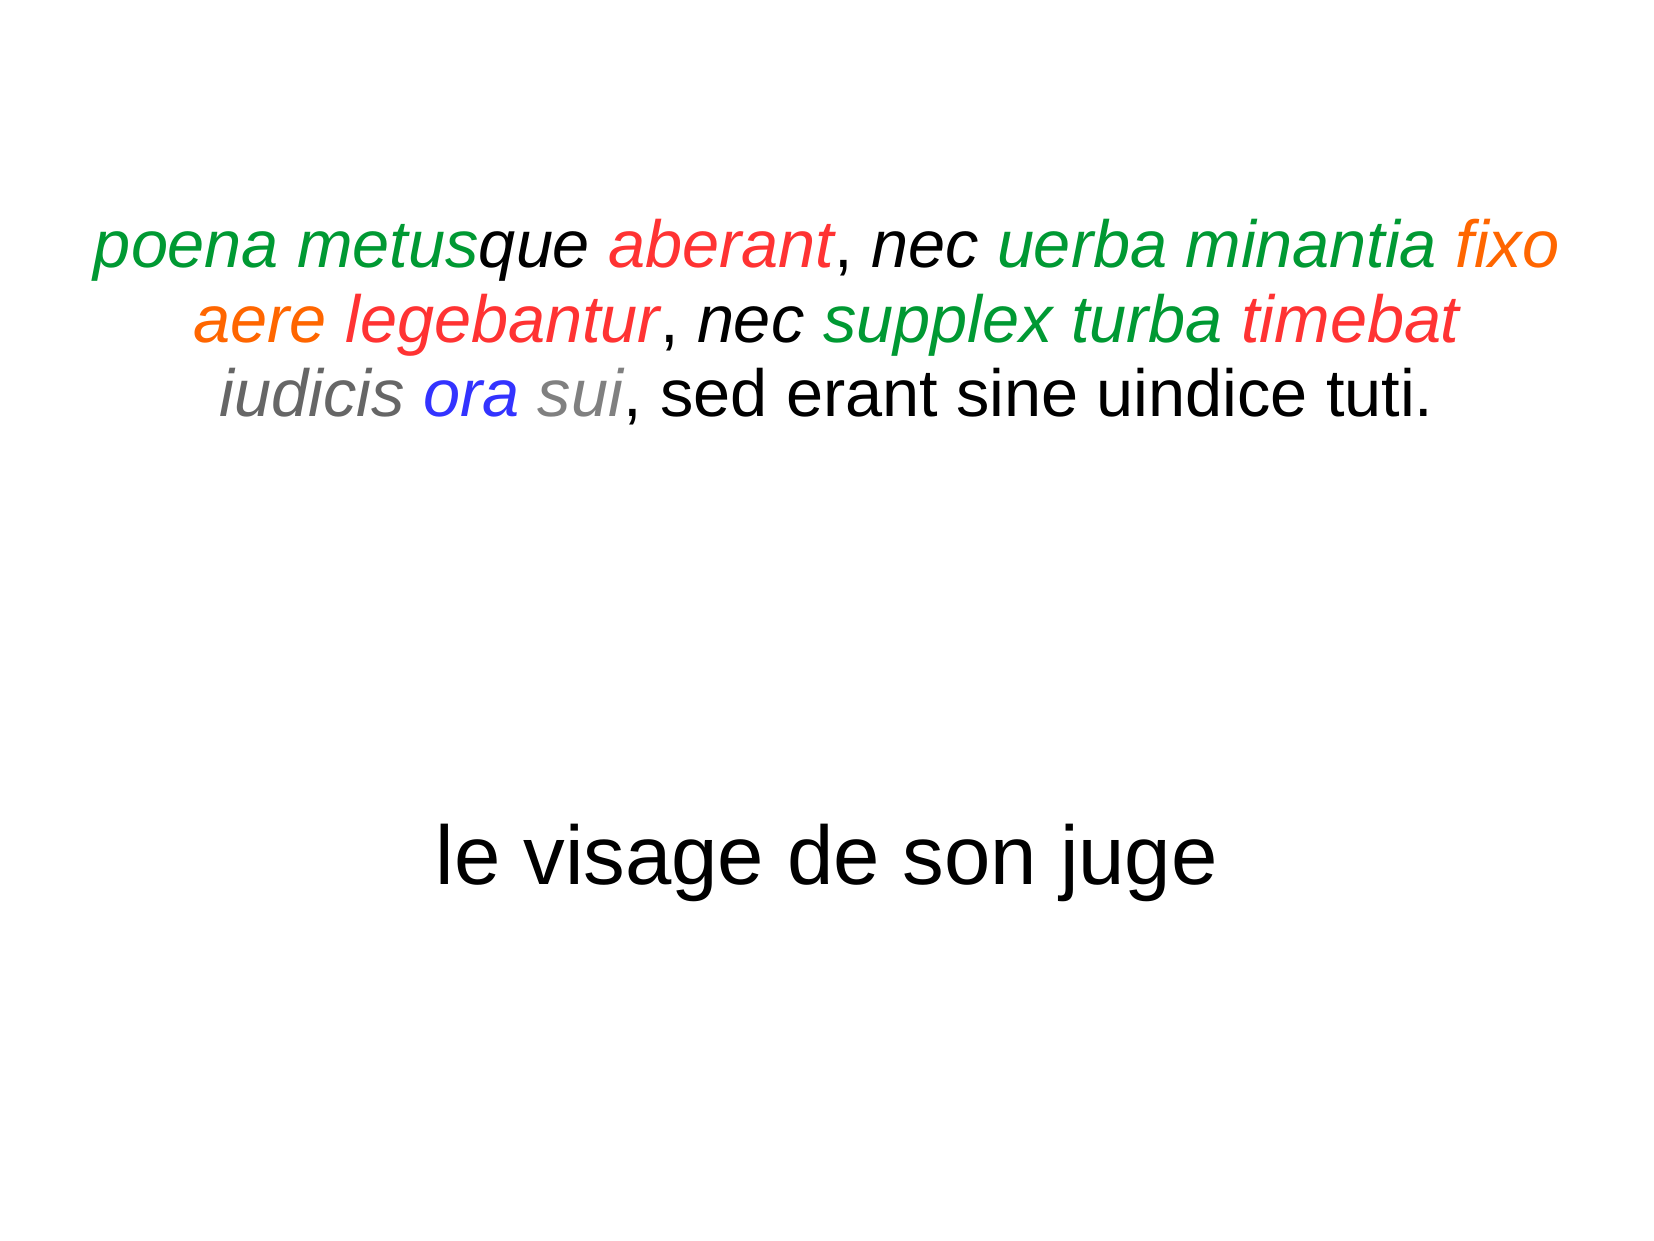

# poena metusque aberant, nec uerba minantia fixo aere legebantur, nec supplex turba timebat iudicis ora sui, sed erant sine uindice tuti.
le visage de son juge